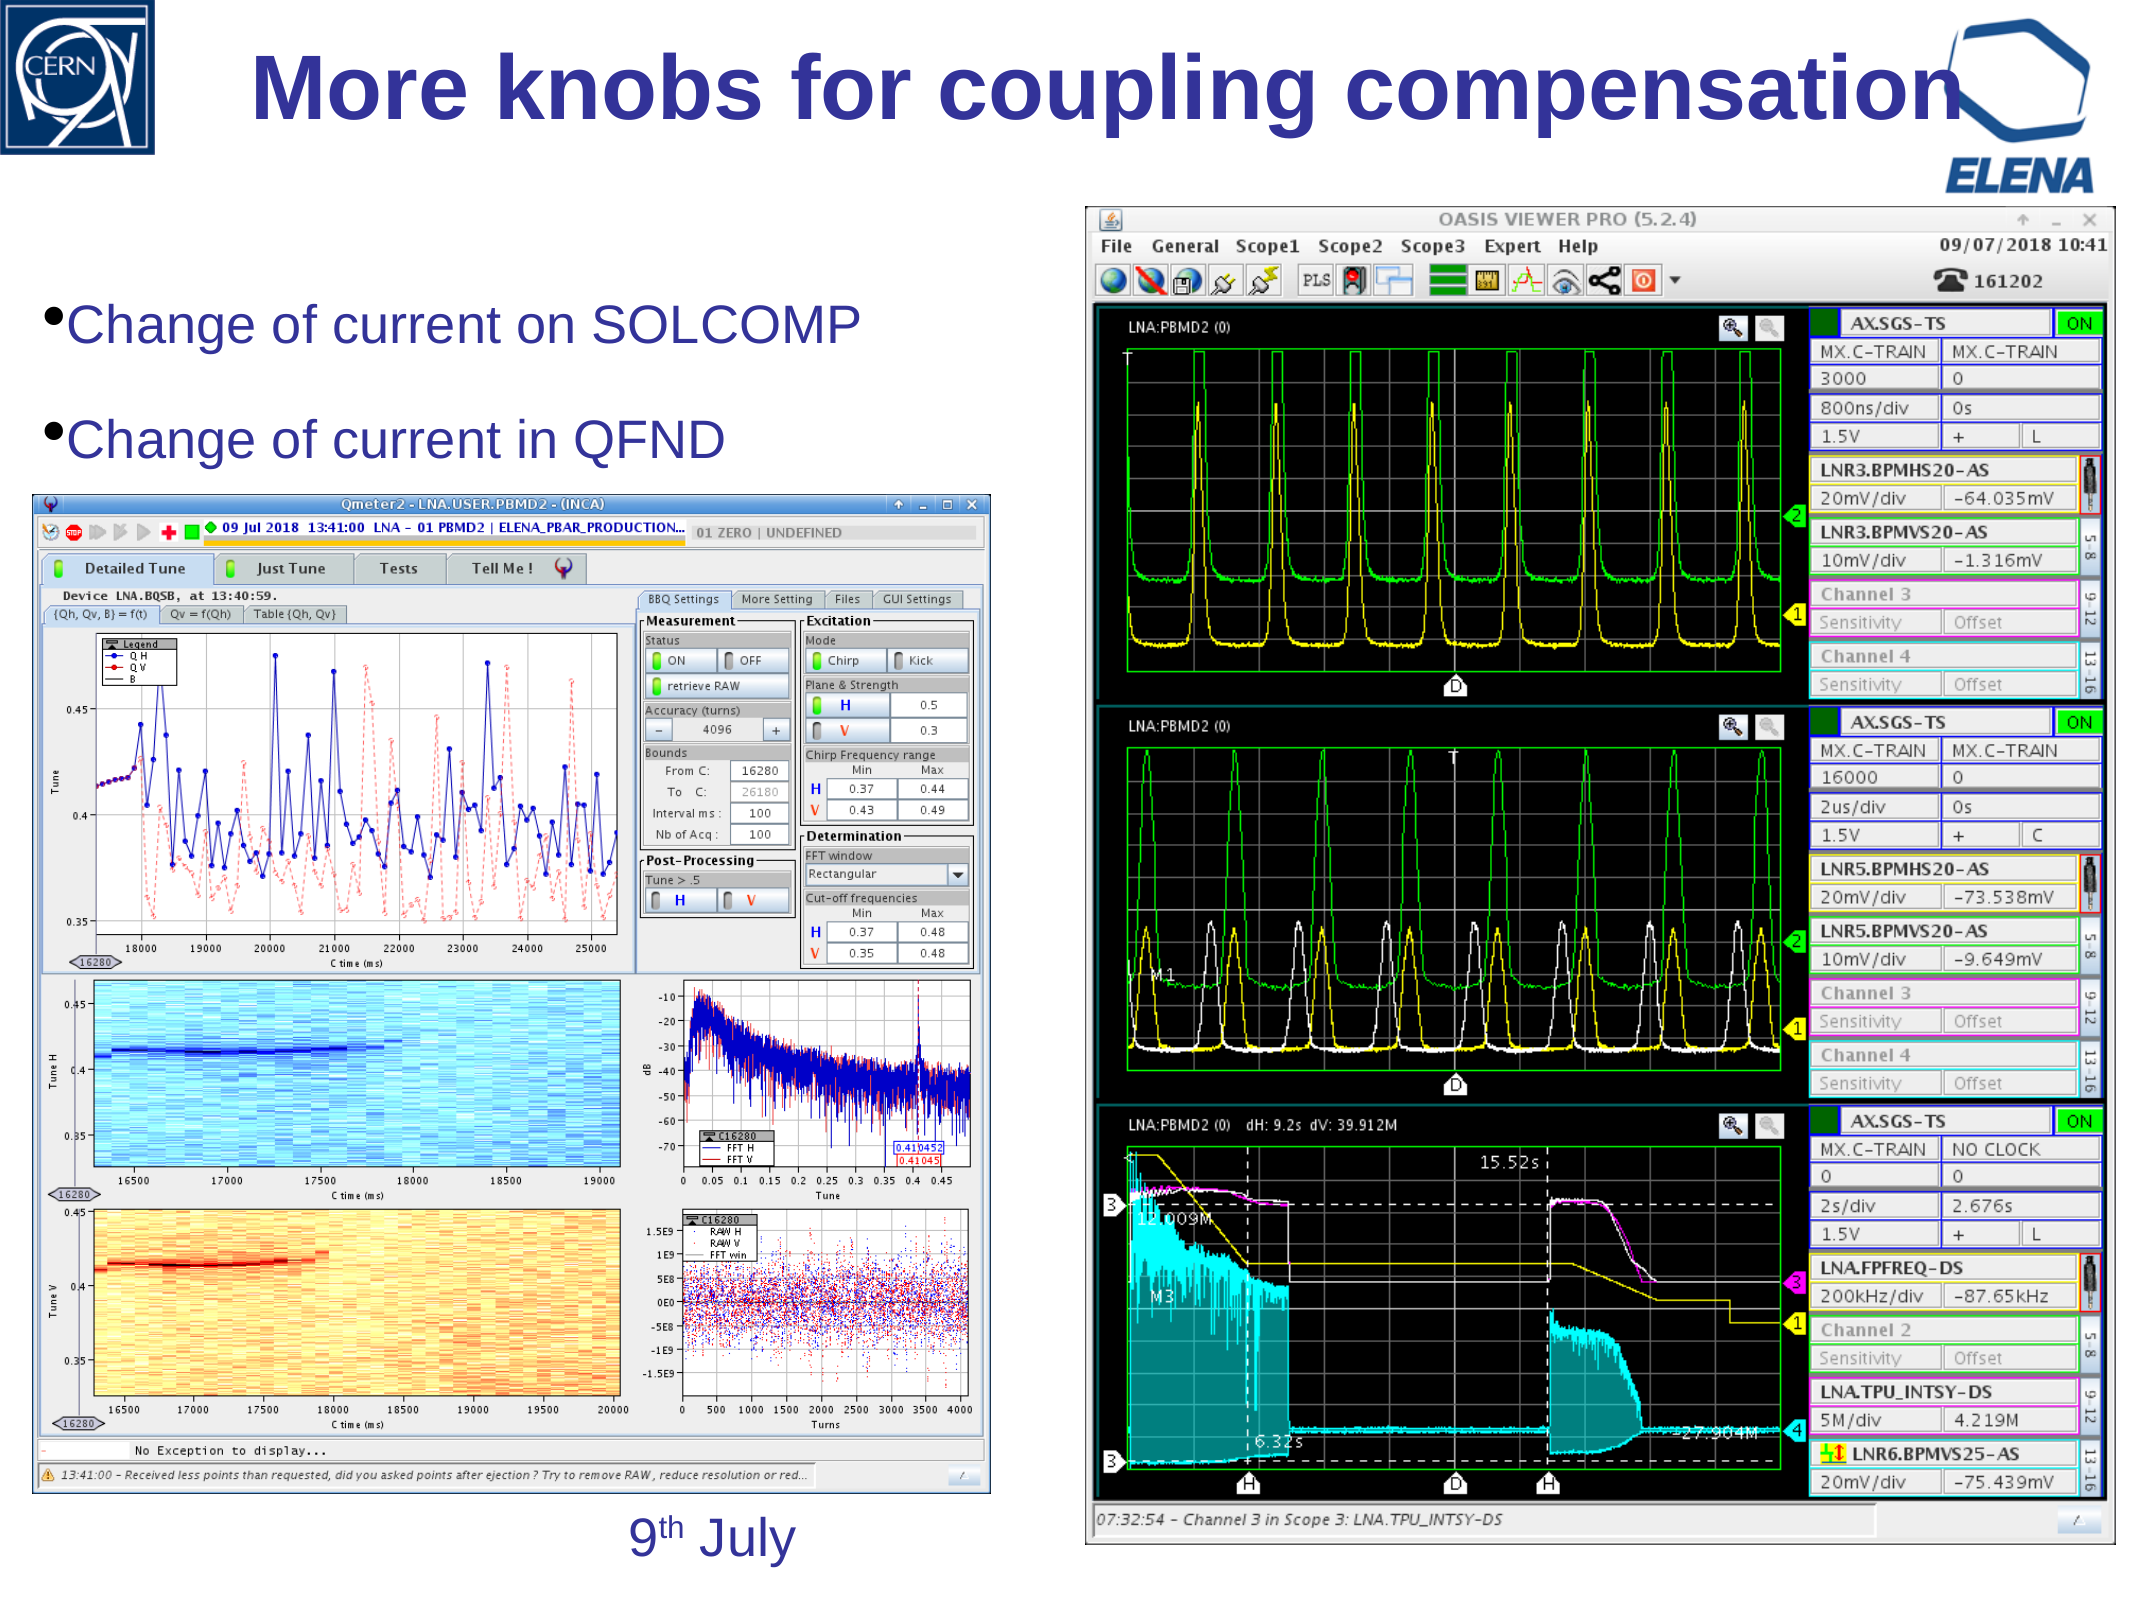

# More knobs for coupling compensation
Change of current on SOLCOMP
Change of current in QFND
9th July